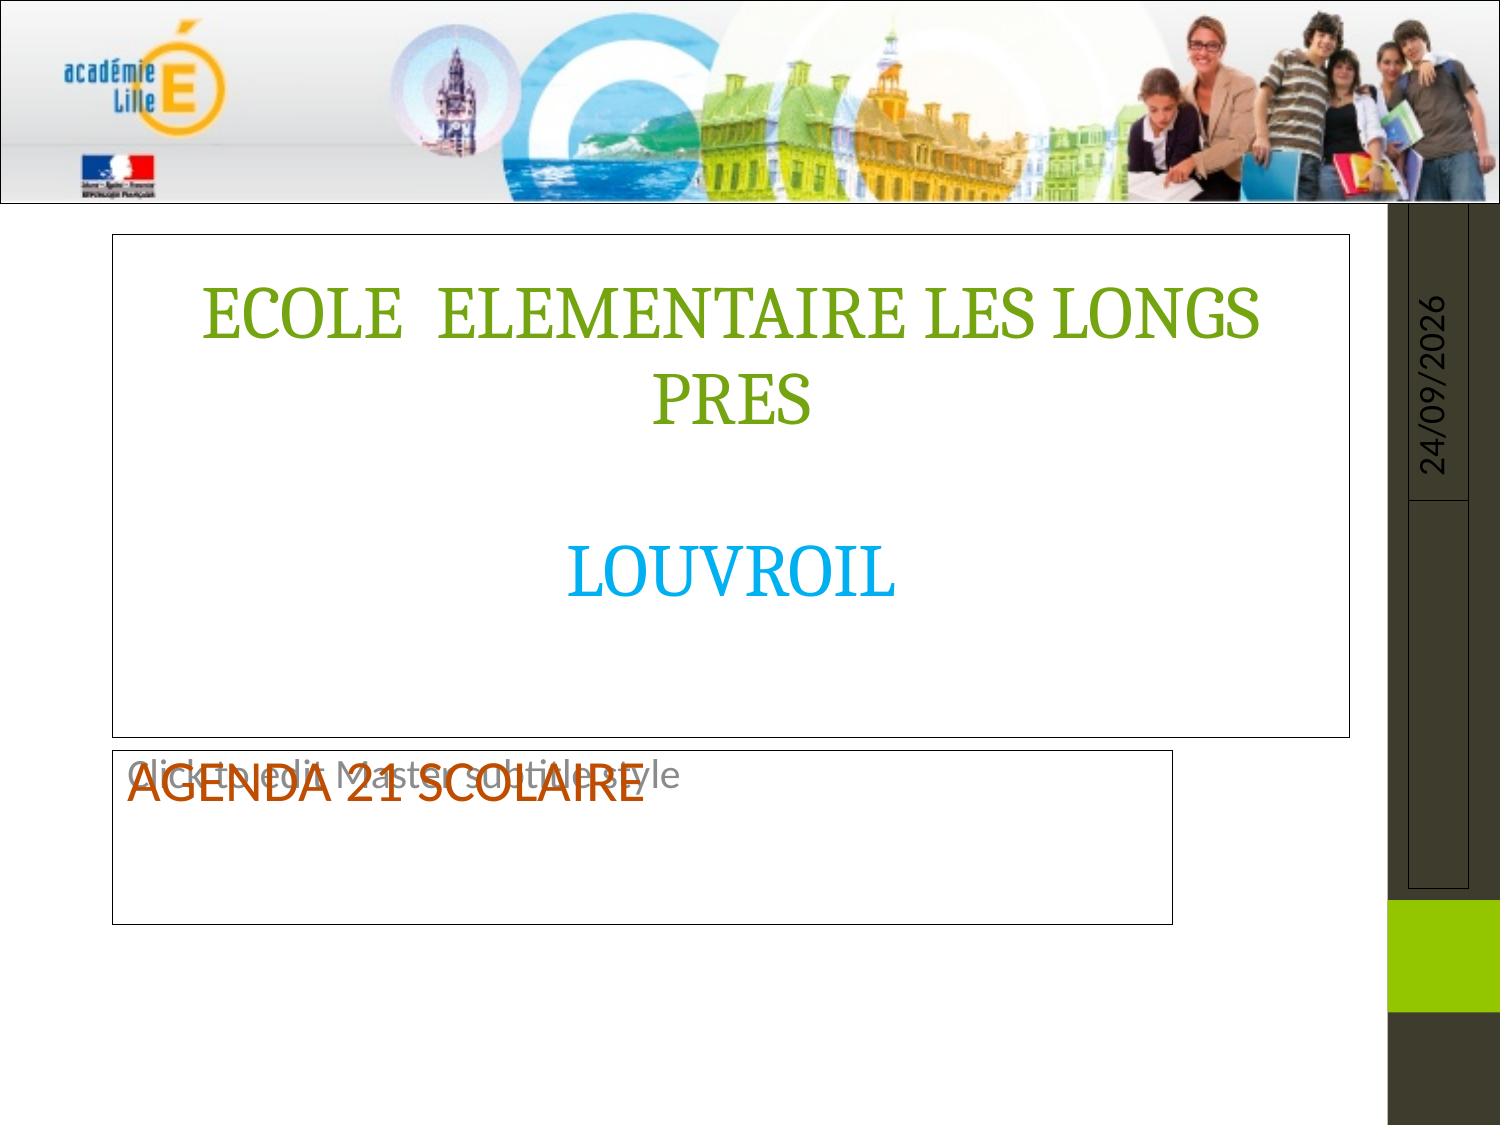

# ECOLE ELEMENTAIRE LES LONGS PRES LOUVROIL
AGENDA 21 SCOLAIRE